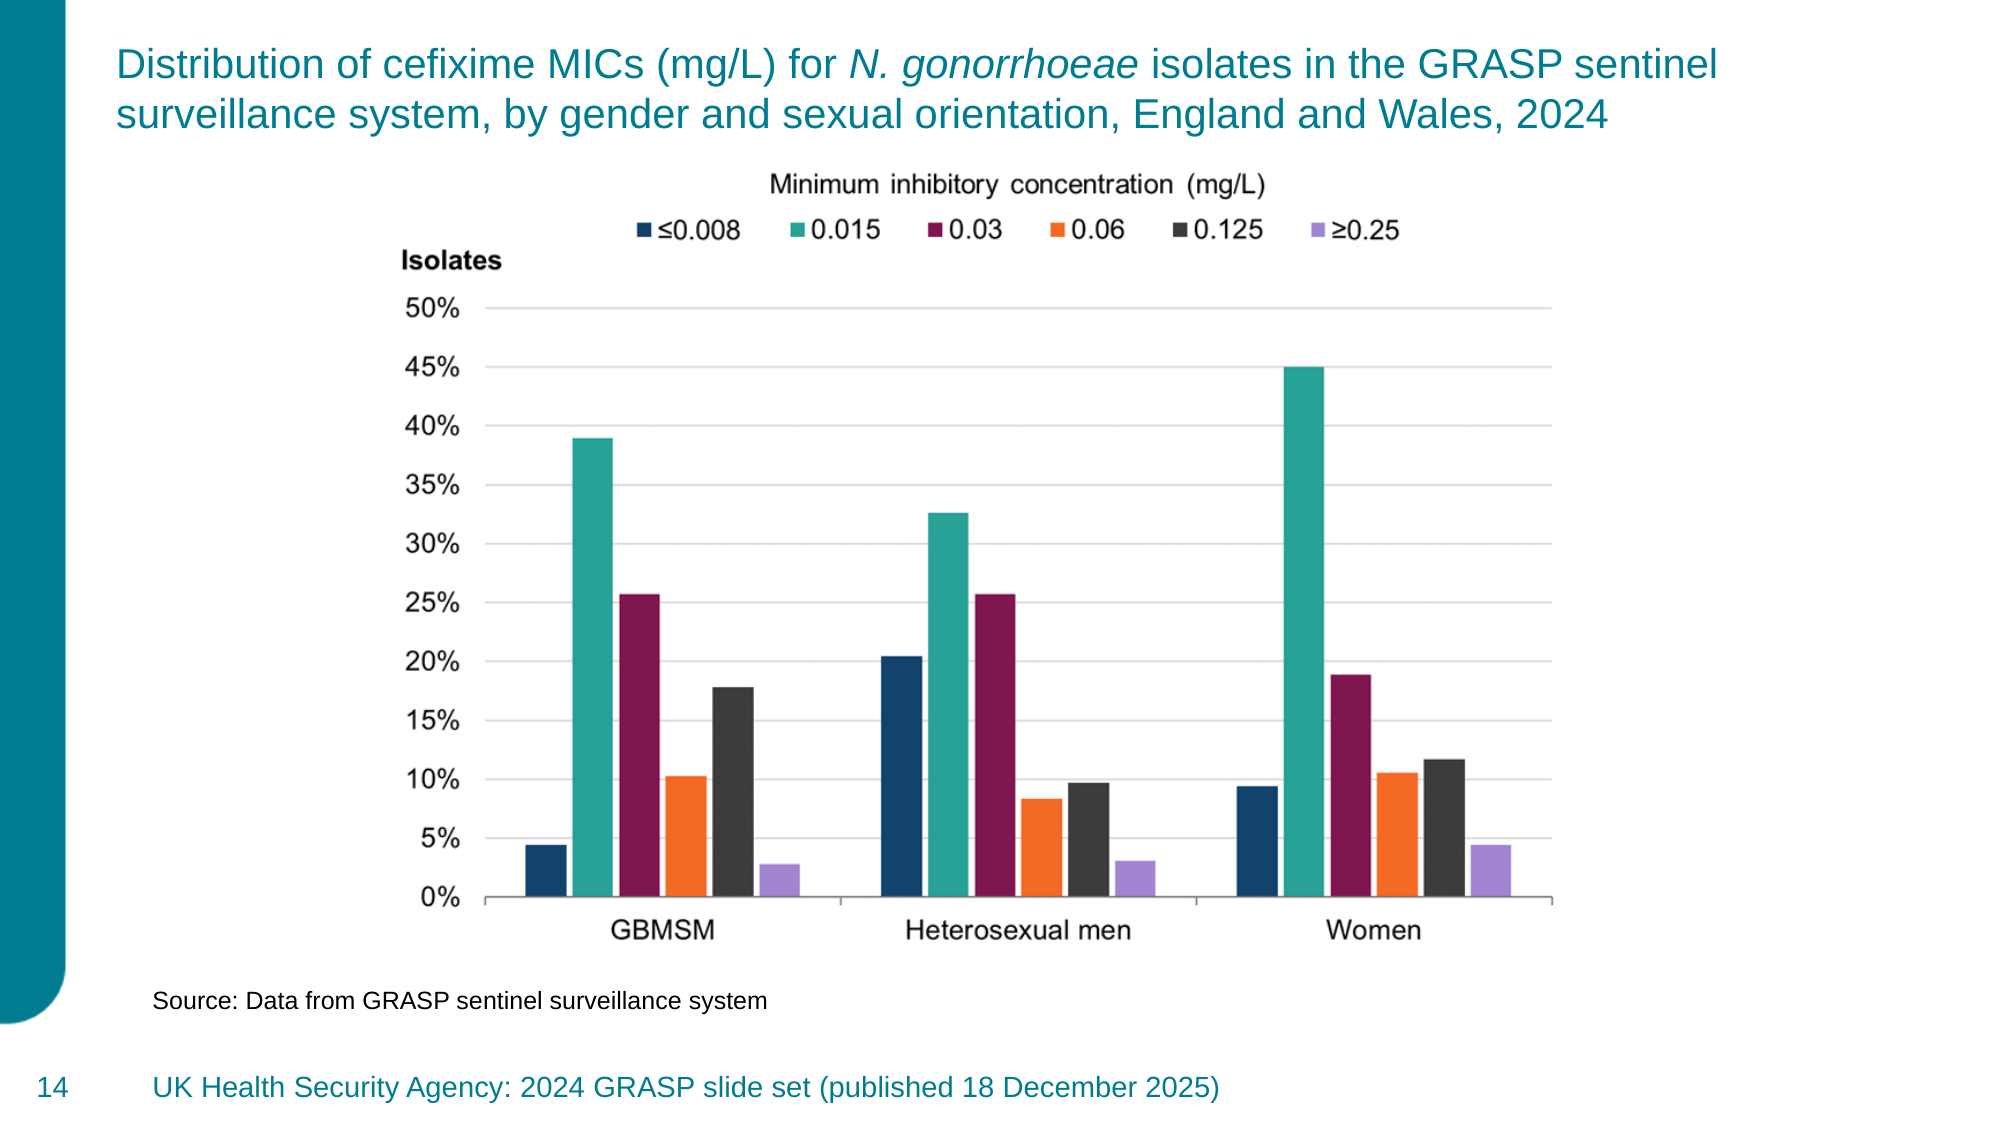

# Distribution of cefixime MICs (mg/L) for N. gonorrhoeae isolates in the GRASP sentinel surveillance system, by gender and sexual orientation, England and Wales, 2024
Source: Data from GRASP sentinel surveillance system
UK Health Security Agency: 2024 GRASP slide set (published 18 December 2025)